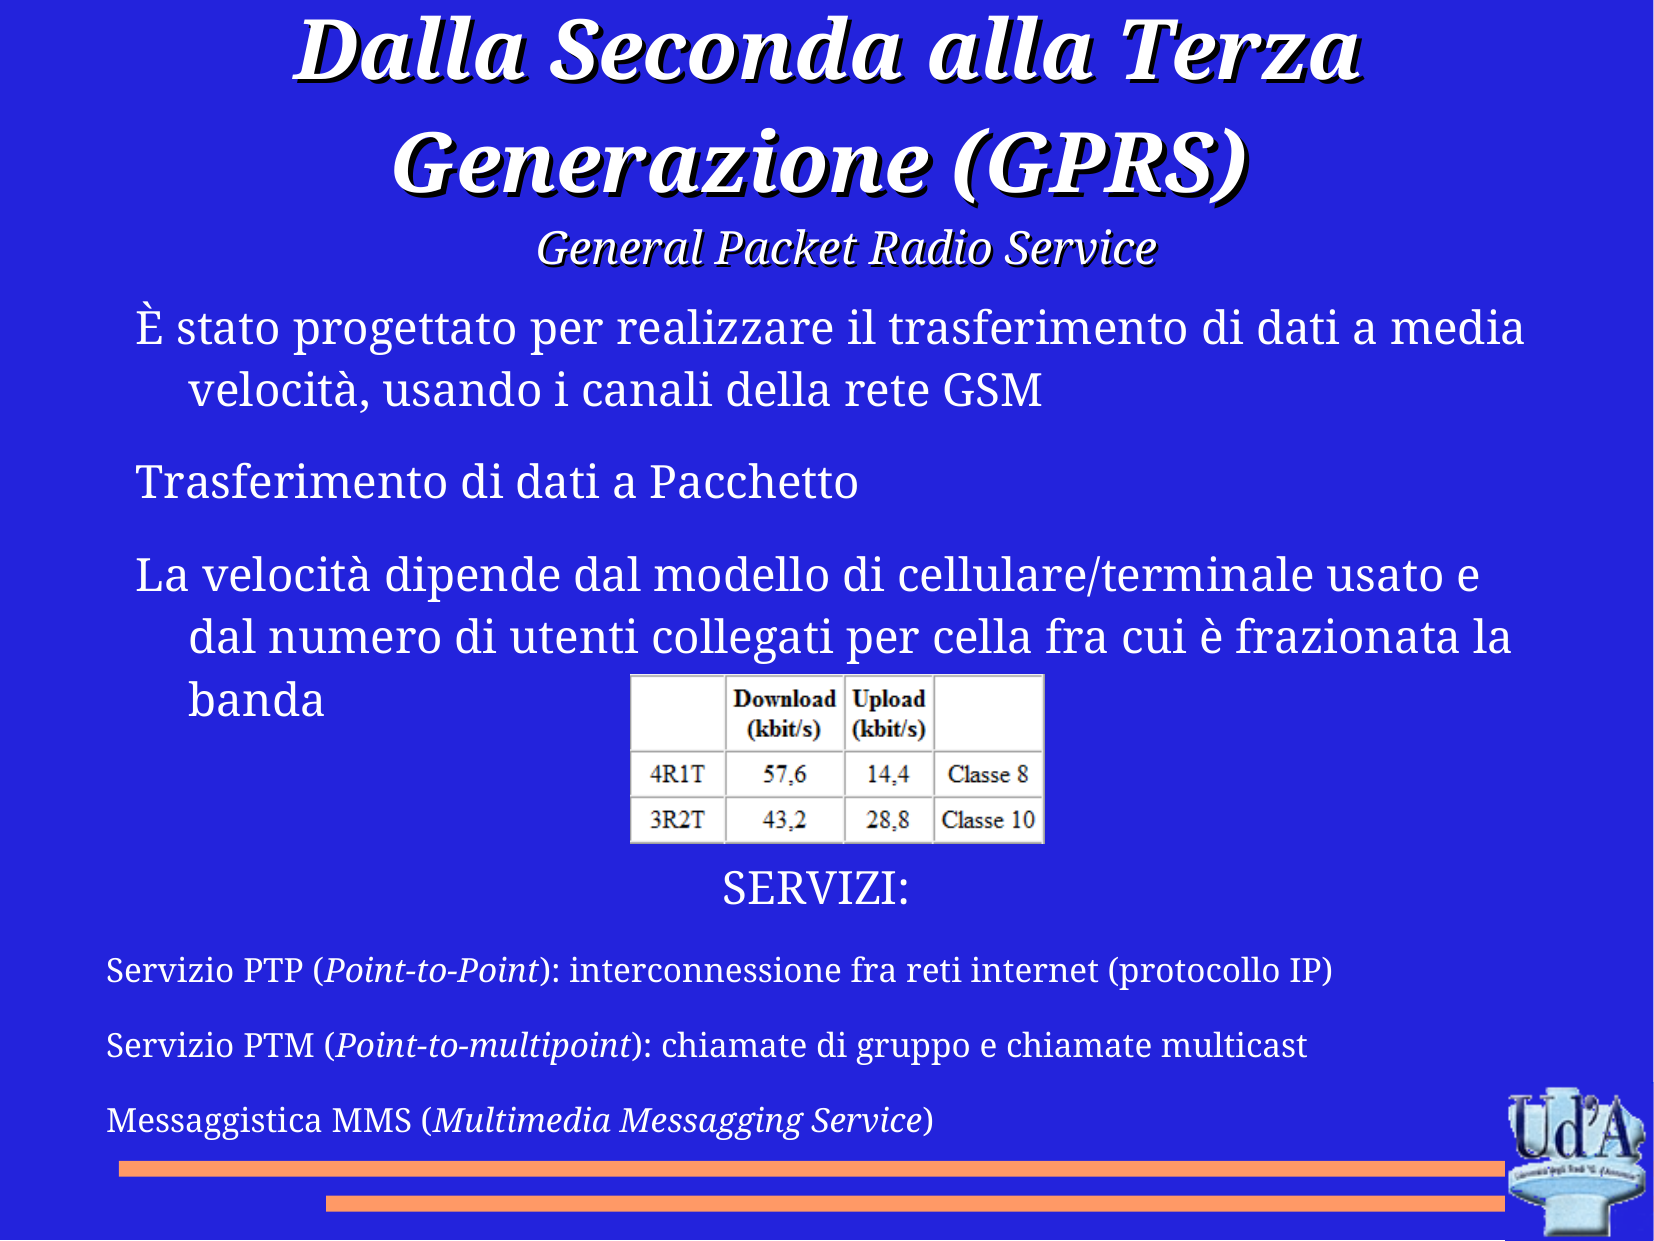

# Dalla Seconda alla Terza Generazione (GPRS)
General Packet Radio Service
È stato progettato per realizzare il trasferimento di dati a media velocità, usando i canali della rete GSM
Trasferimento di dati a Pacchetto
La velocità dipende dal modello di cellulare/terminale usato e dal numero di utenti collegati per cella fra cui è frazionata la banda
SERVIZI:
Servizio PTP (Point-to-Point): interconnessione fra reti internet (protocollo IP)
Servizio PTM (Point-to-multipoint): chiamate di gruppo e chiamate multicast
Messaggistica MMS (Multimedia Messagging Service)